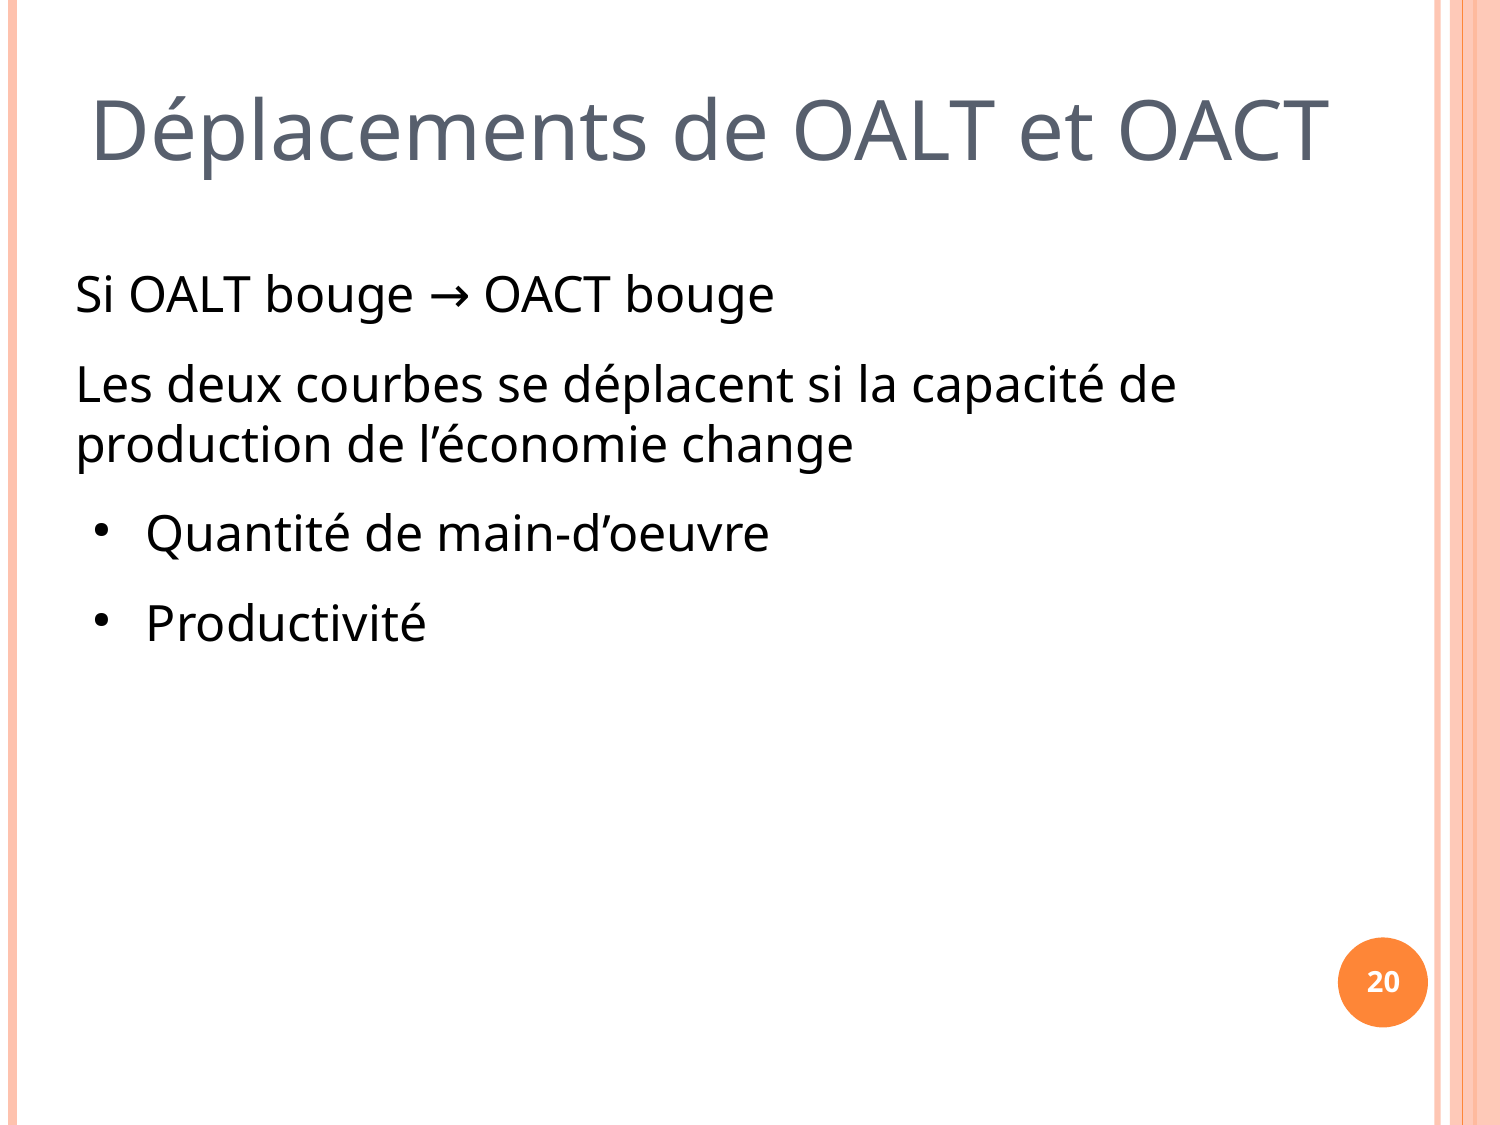

# Déplacements de OALT et OACT
Si OALT bouge → OACT bouge
Les deux courbes se déplacent si la capacité de production de l’économie change
Quantité de main-d’oeuvre
Productivité